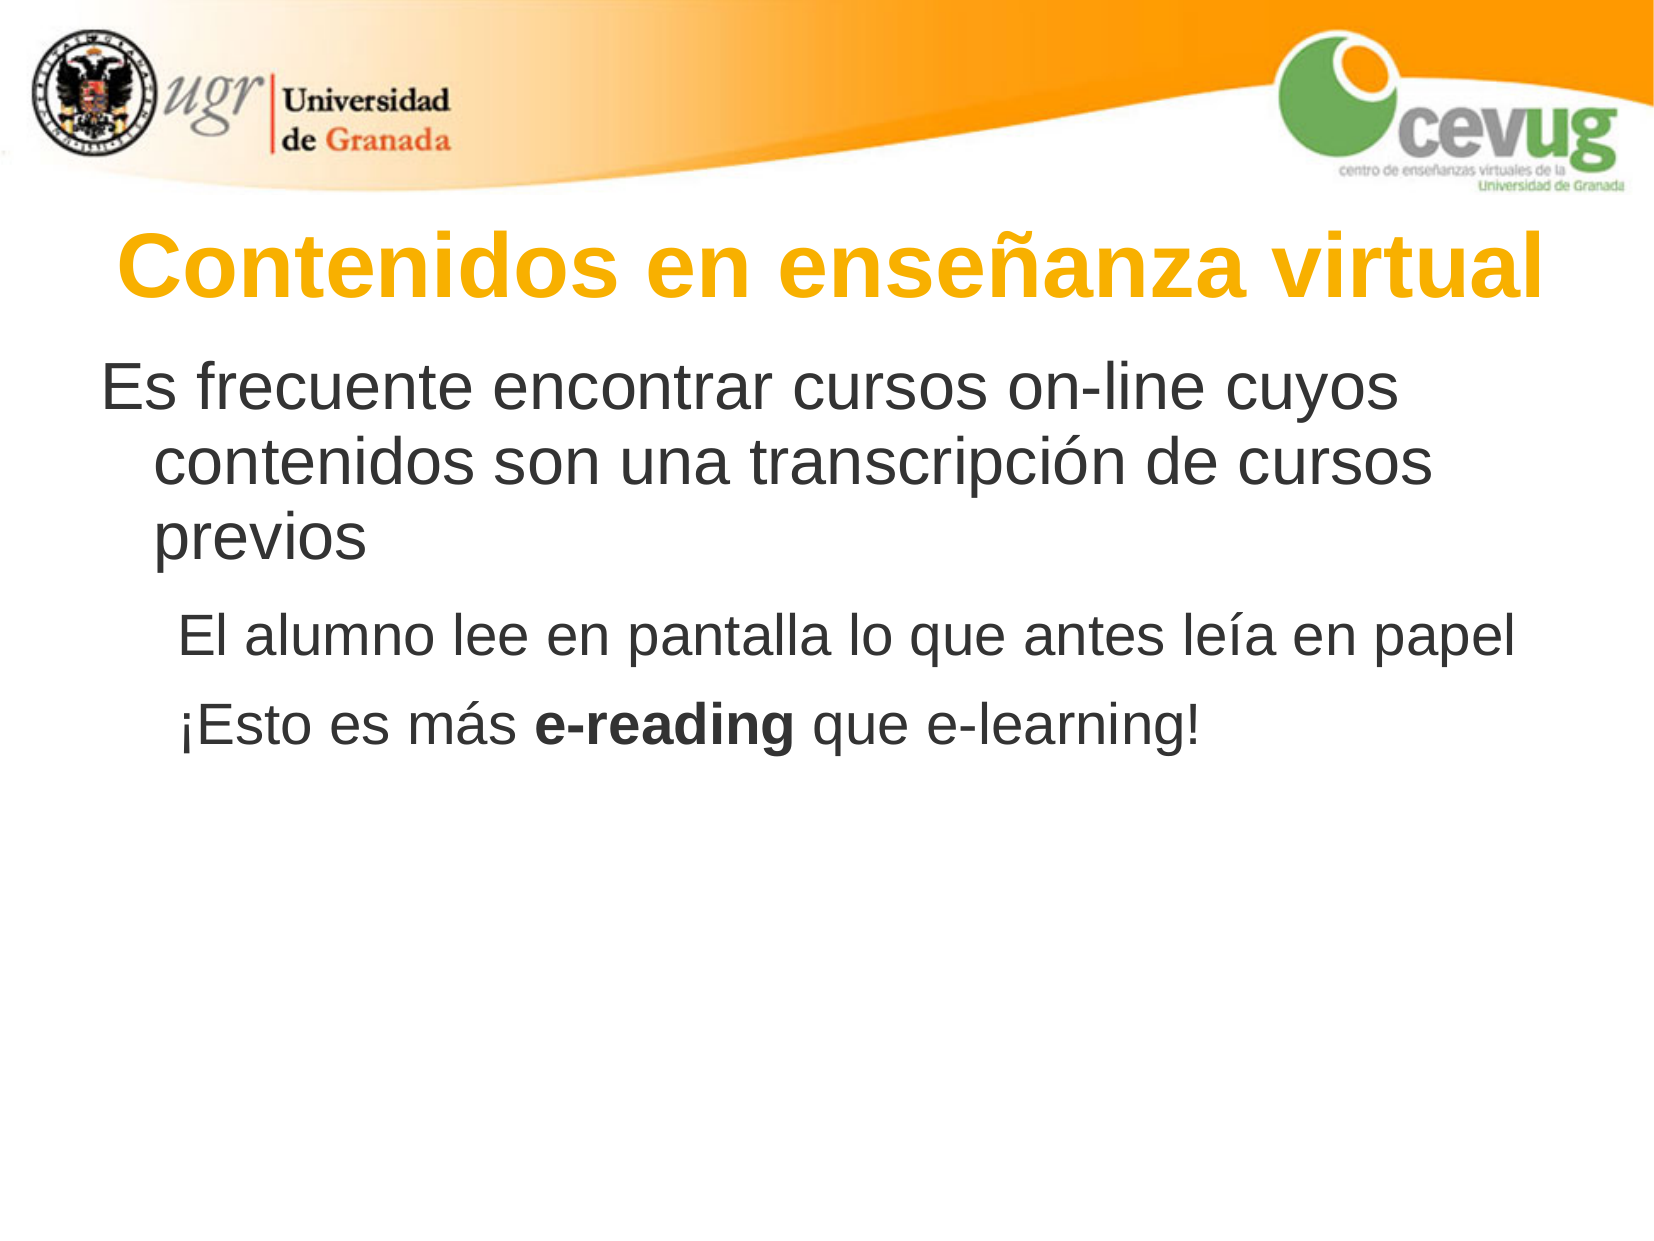

# Contenidos en enseñanza virtual
Es frecuente encontrar cursos on-line cuyos contenidos son una transcripción de cursos previos
El alumno lee en pantalla lo que antes leía en papel
¡Esto es más e-reading que e-learning!